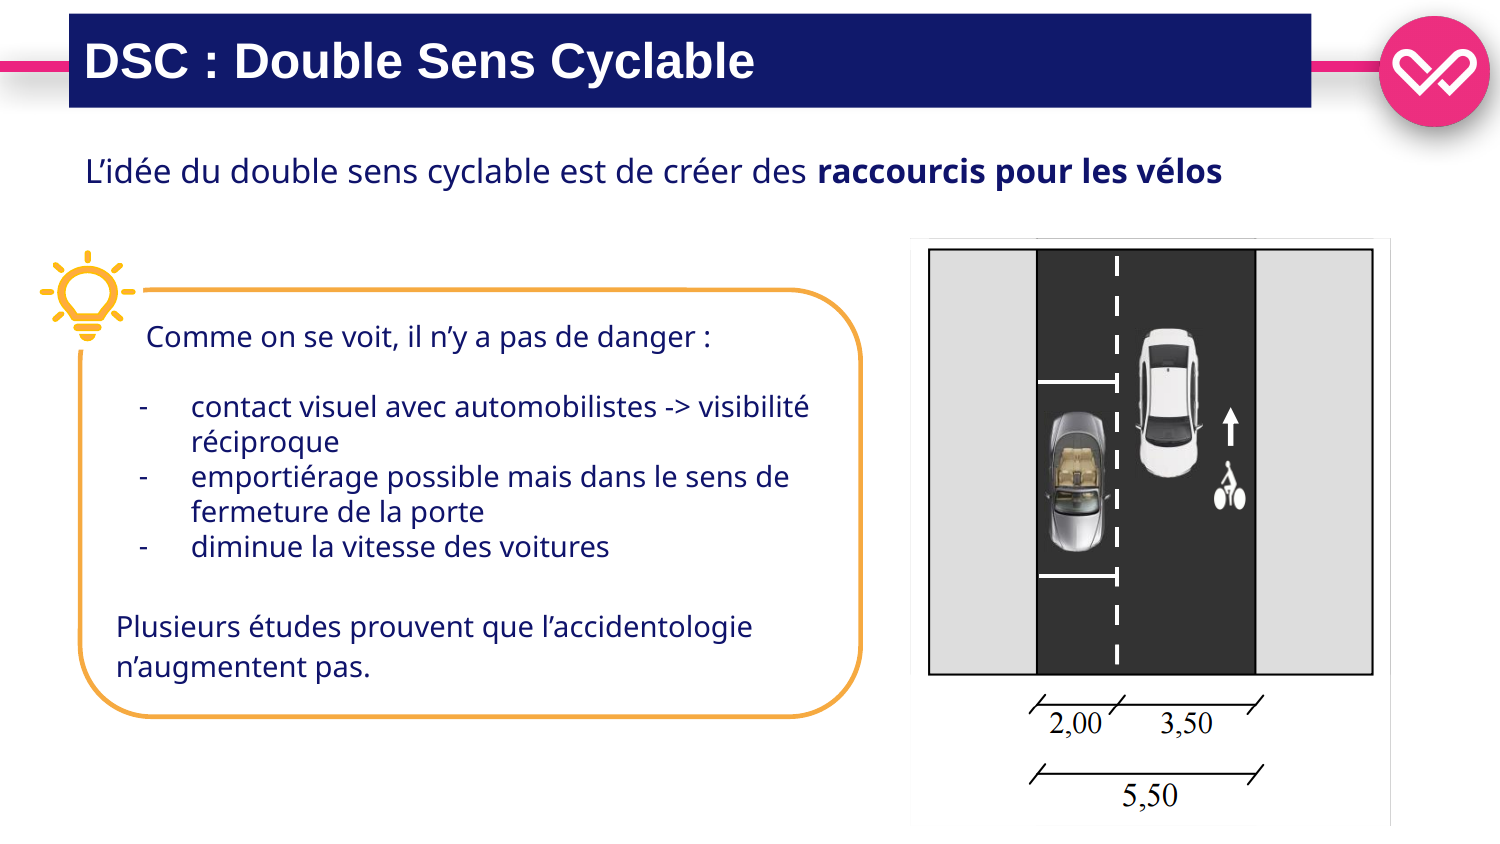

DSC : Double Sens Cyclable
# L’idée du double sens cyclable est de créer des raccourcis pour les vélos
 Comme on se voit, il n’y a pas de danger :
contact visuel avec automobilistes -> visibilité réciproque
emportiérage possible mais dans le sens de fermeture de la porte
diminue la vitesse des voitures
Plusieurs études prouvent que l’accidentologie n’augmentent pas.